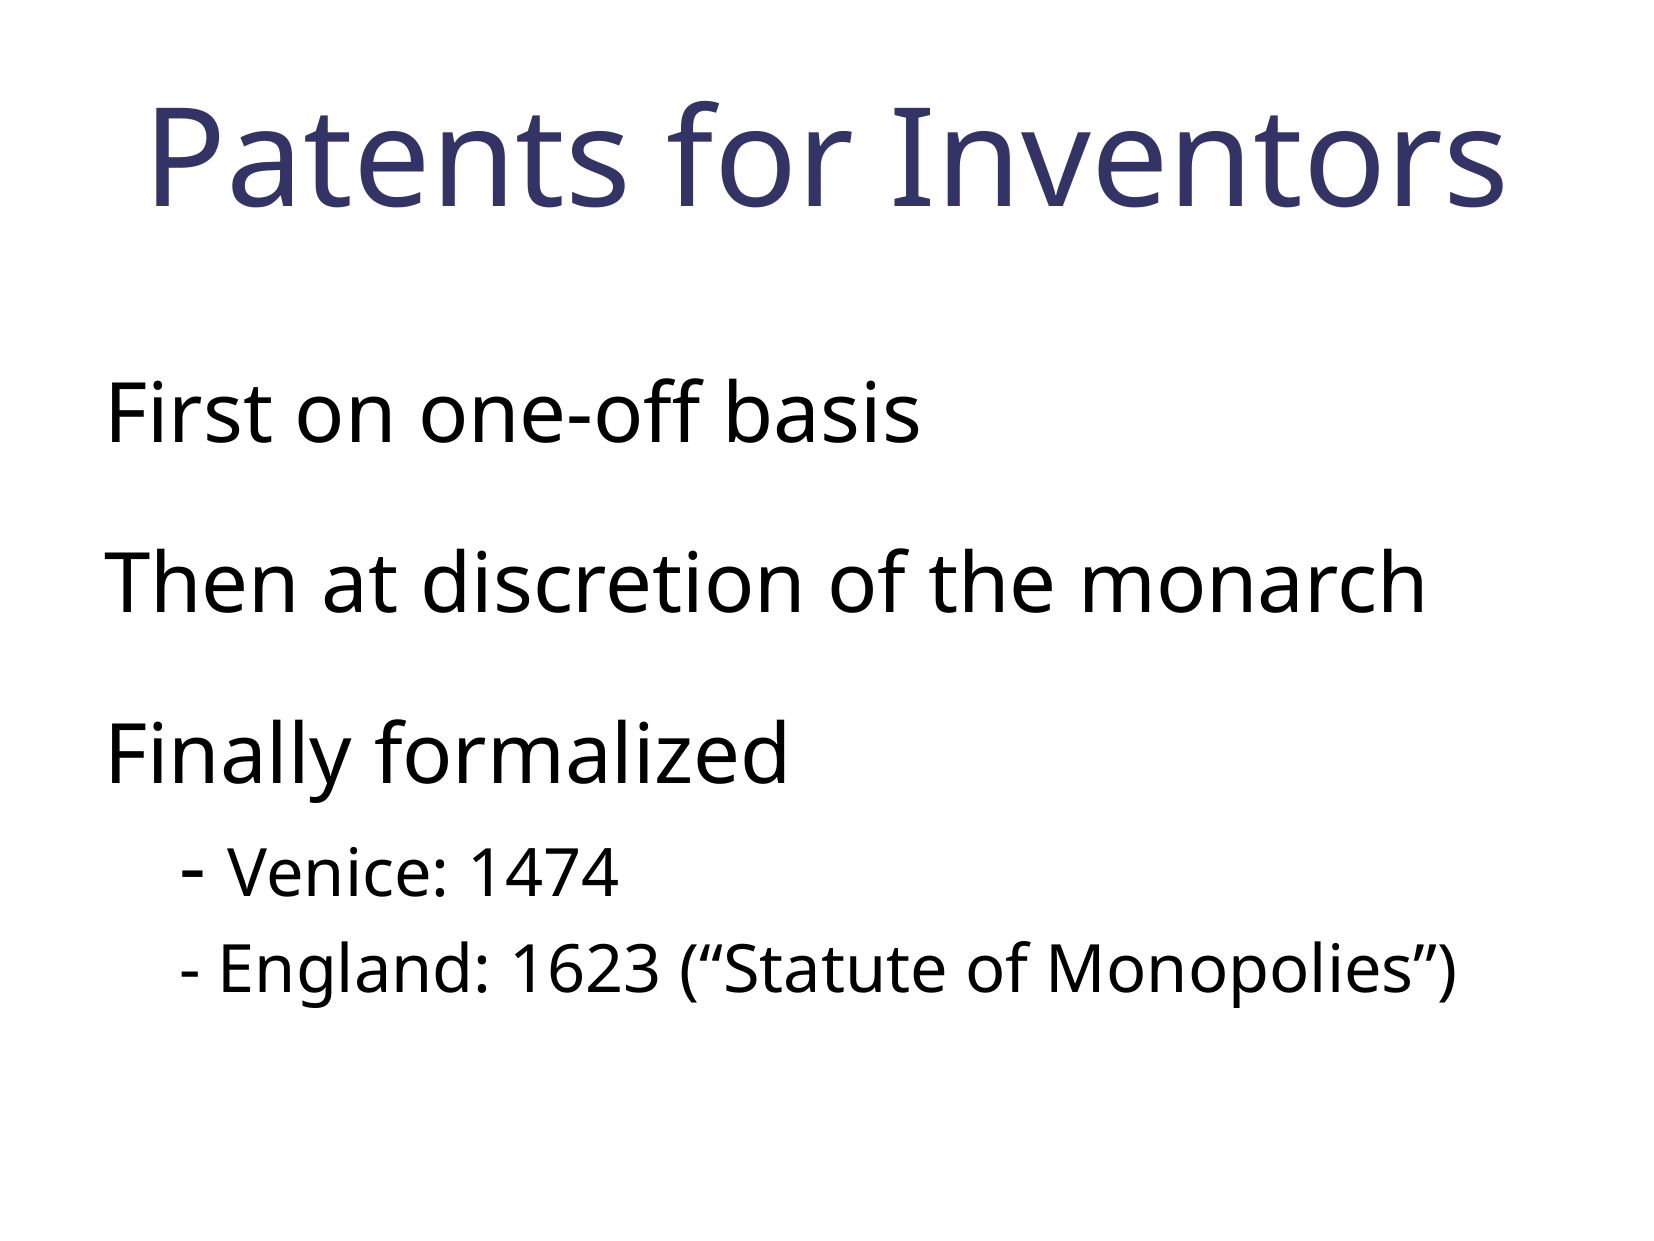

# Patents for Inventors
First on one-off basis
Then at discretion of the monarch
Finally formalized
	- Venice: 1474
	- England: 1623 (“Statute of Monopolies”)